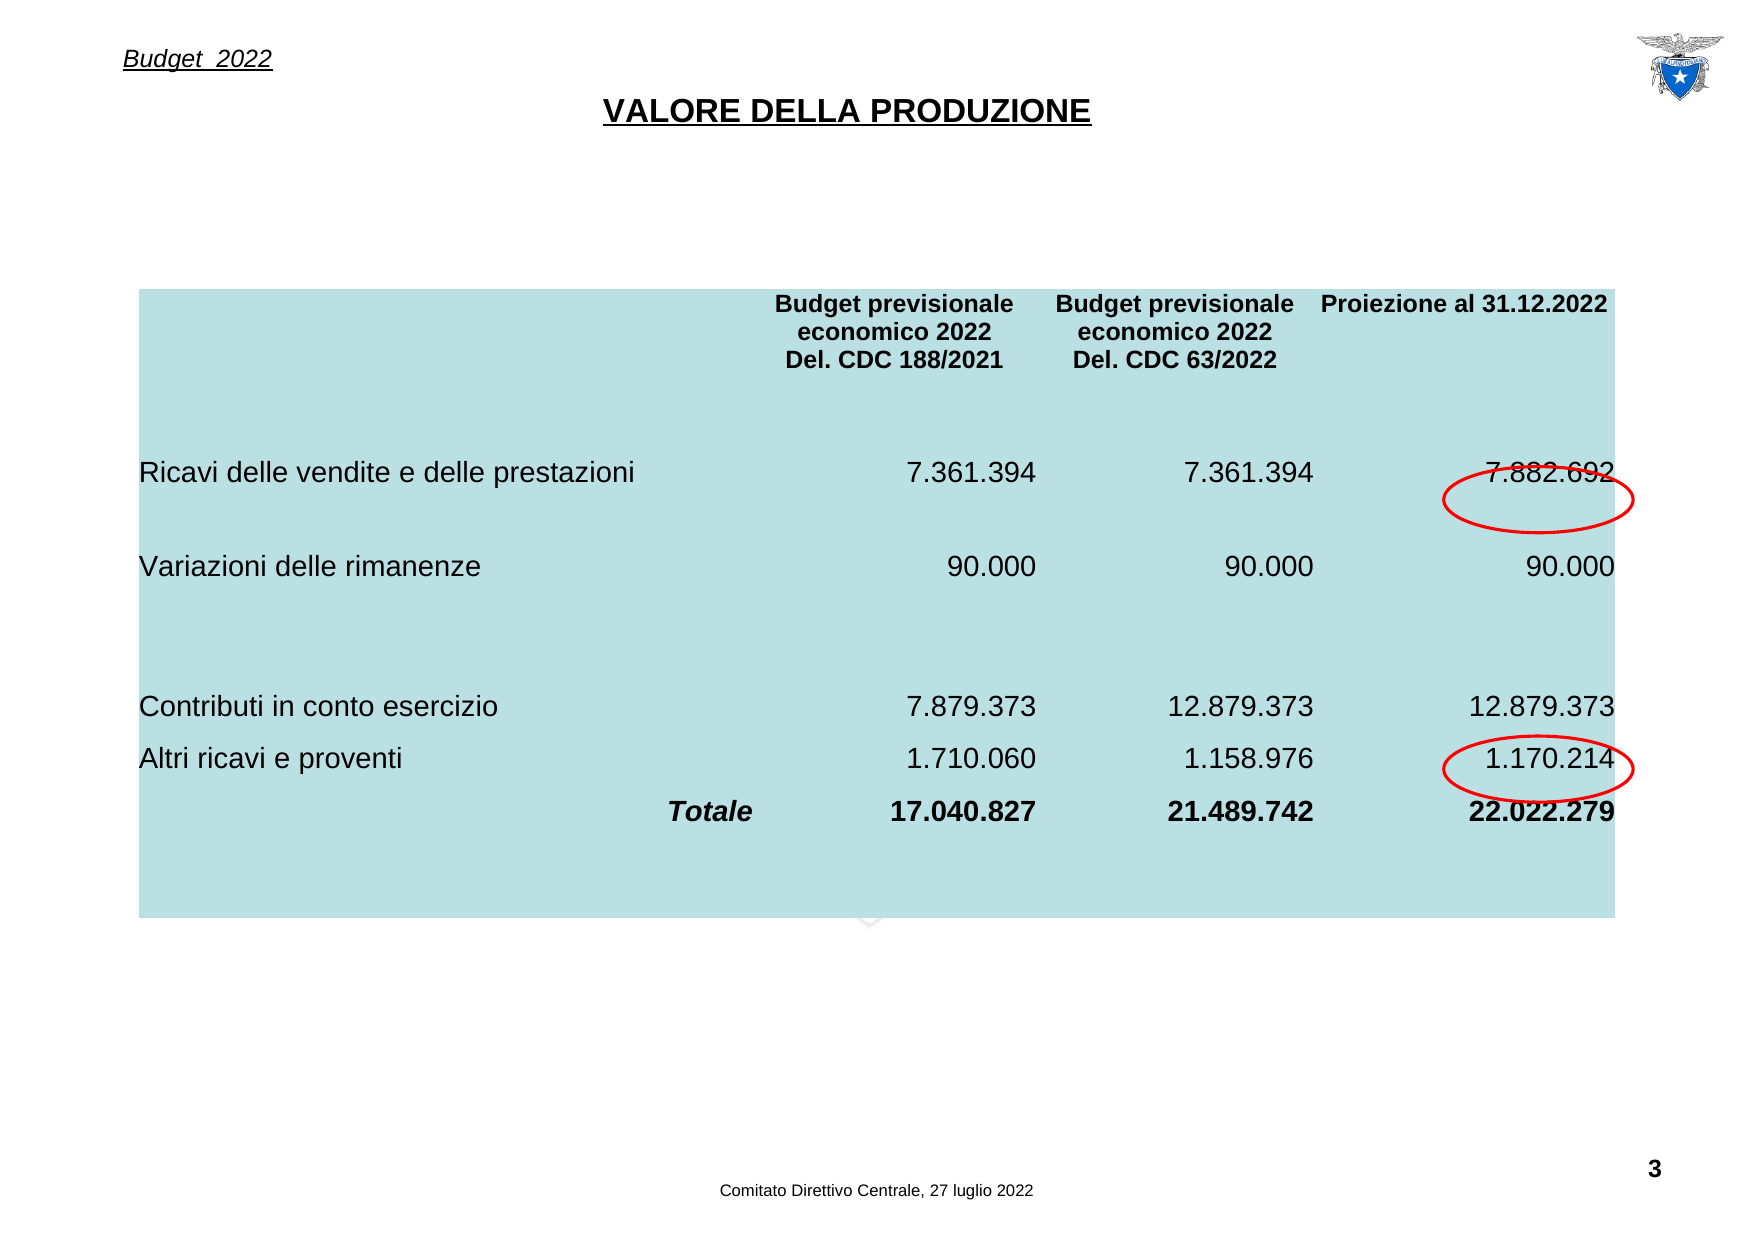

Budget 2022
VALORE DELLA PRODUZIONE
| | Budget previsionale economico 2022 Del. CDC 188/2021 | Budget previsionale economico 2022 Del. CDC 63/2022 | Proiezione al 31.12.2022 |
| --- | --- | --- | --- |
| Ricavi delle vendite e delle prestazioni | 7.361.394 | 7.361.394 | 7.882.692 |
| Variazioni delle rimanenze | 90.000 | 90.000 | 90.000 |
| Contributi in conto esercizio | 7.879.373 | 12.879.373 | 12.879.373 |
| Altri ricavi e proventi | 1.710.060 | 1.158.976 | 1.170.214 |
| Totale | 17.040.827 | 21.489.742 | 22.022.279 |
3
Comitato Direttivo Centrale, 27 luglio 2022